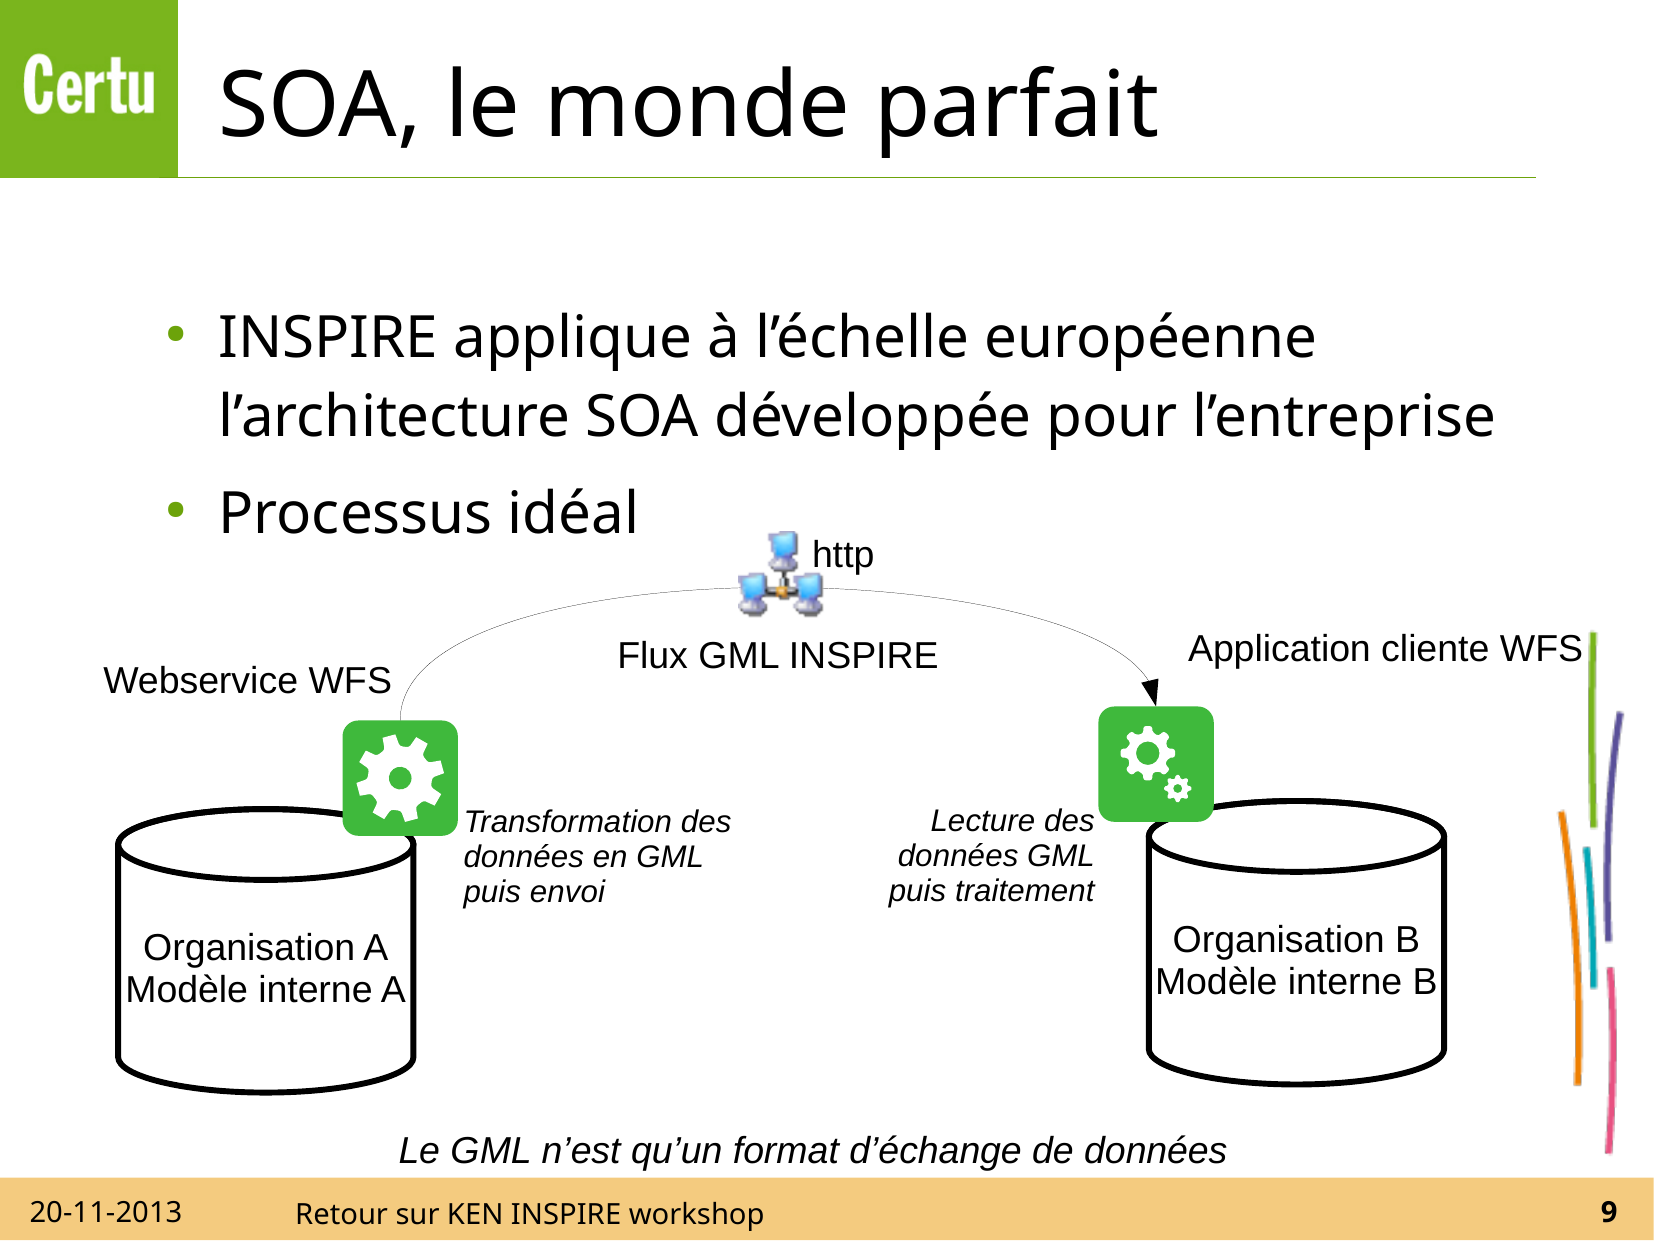

# SOA, le monde parfait
INSPIRE applique à l’échelle européenne l’architecture SOA développée pour l’entreprise
Processus idéal
http
Application cliente WFS
Webservice WFS
Lecture des
données GML
puis traitement
Transformation des
données en GML
puis envoi
Organisation B
Modèle interne B
Organisation A
Modèle interne A
Le GML n’est qu’un format d’échange de données
20-11-2013
9
Retour sur KEN INSPIRE workshop